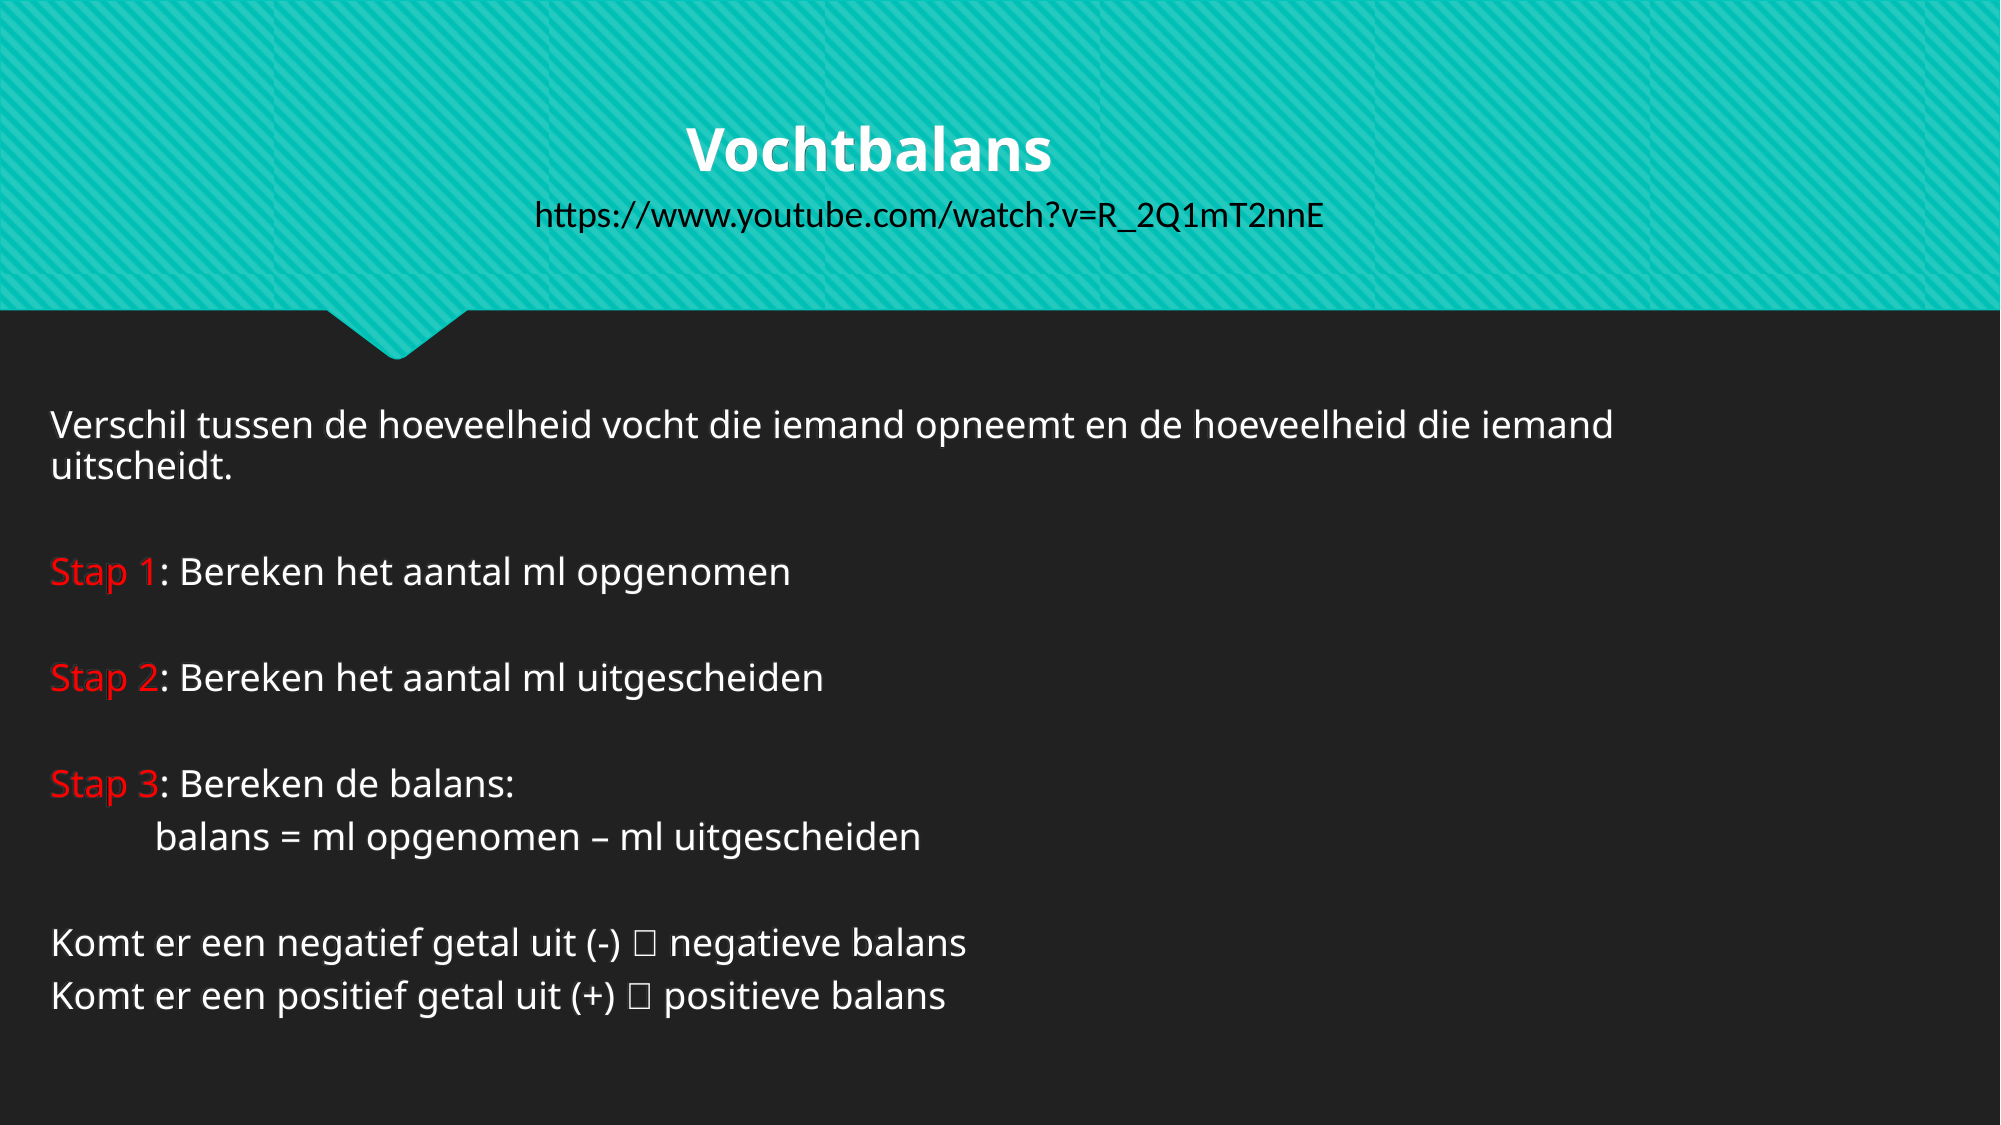

# Vochtbalans
https://www.youtube.com/watch?v=R_2Q1mT2nnE
Verschil tussen de hoeveelheid vocht die iemand opneemt en de hoeveelheid die iemand uitscheidt.
Stap 1: Bereken het aantal ml opgenomen
Stap 2: Bereken het aantal ml uitgescheiden
Stap 3: Bereken de balans:
	 balans = ml opgenomen – ml uitgescheiden
Komt er een negatief getal uit (-)  negatieve balans
Komt er een positief getal uit (+)  positieve balans